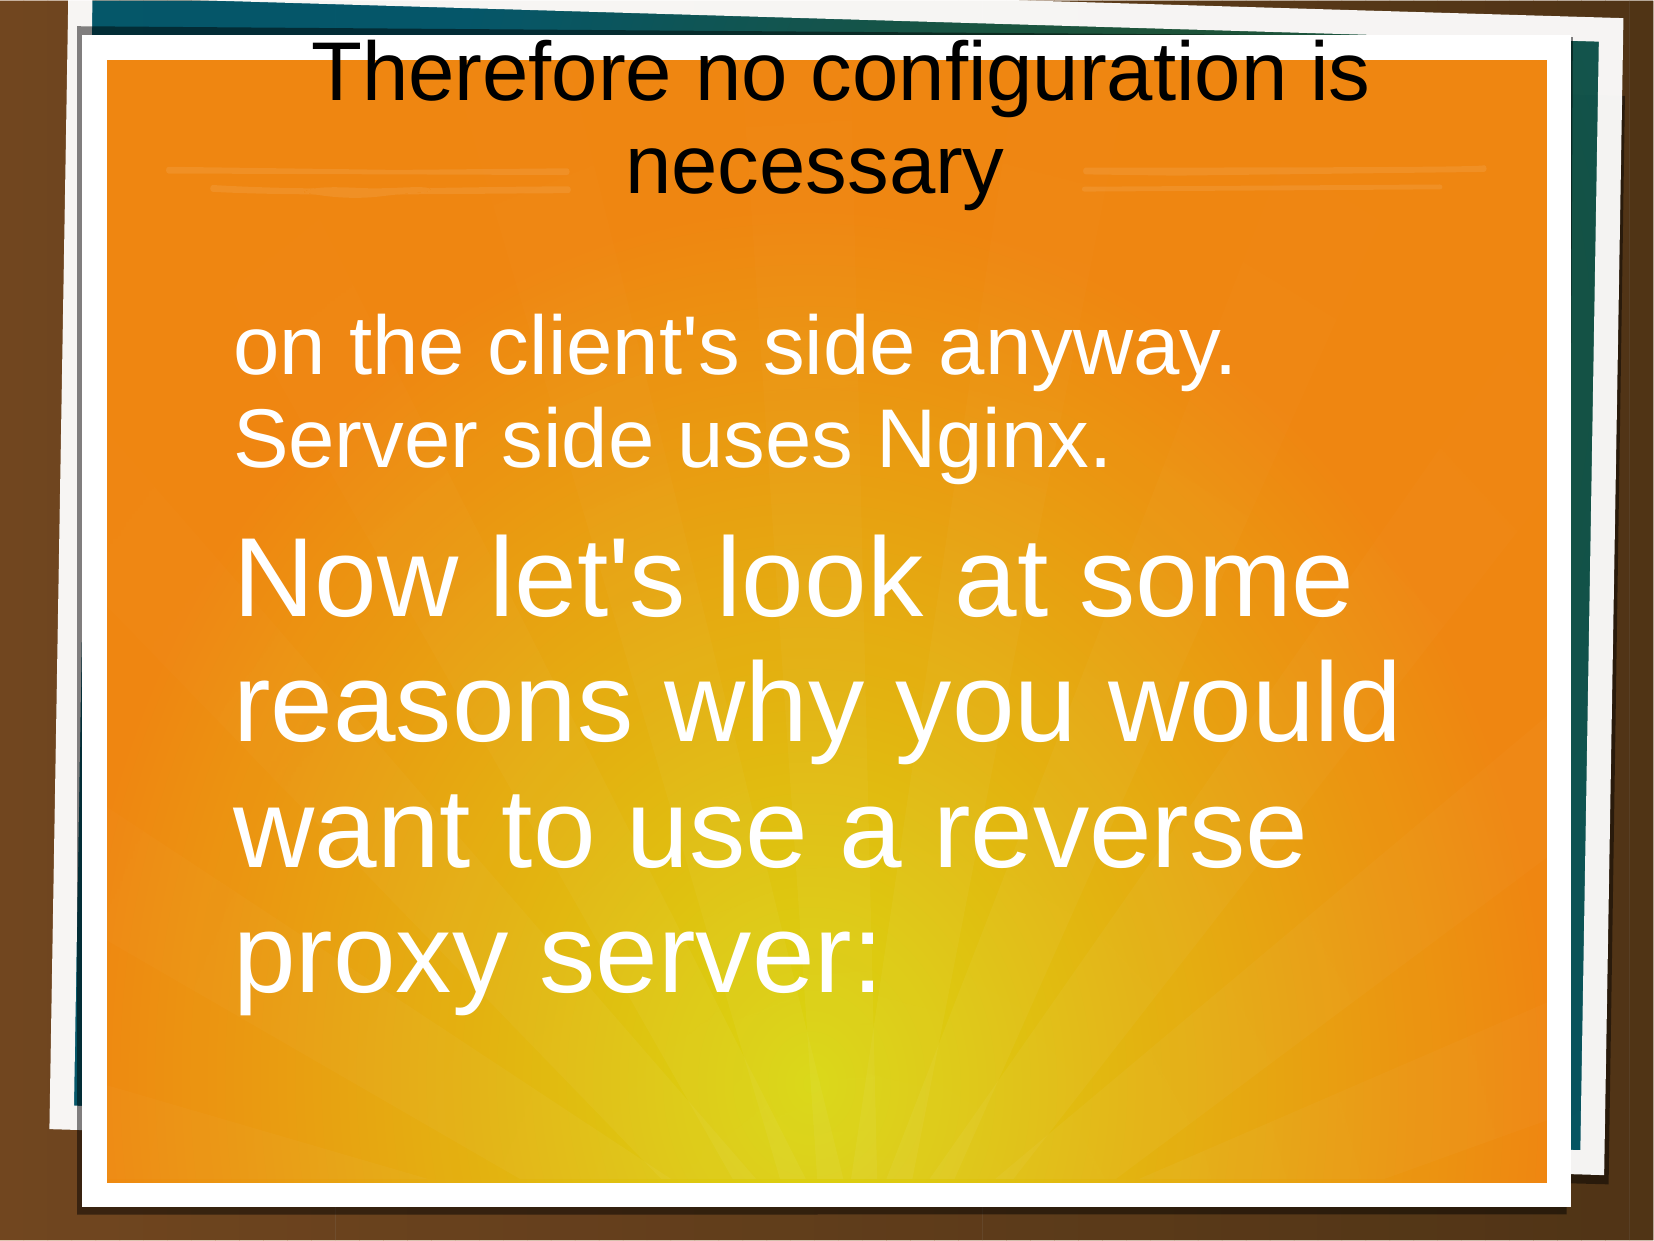

# Therefore no configuration is necessary
on the client's side anyway. Server side uses Nginx.
Now let's look at some reasons why you would want to use a reverse proxy server: